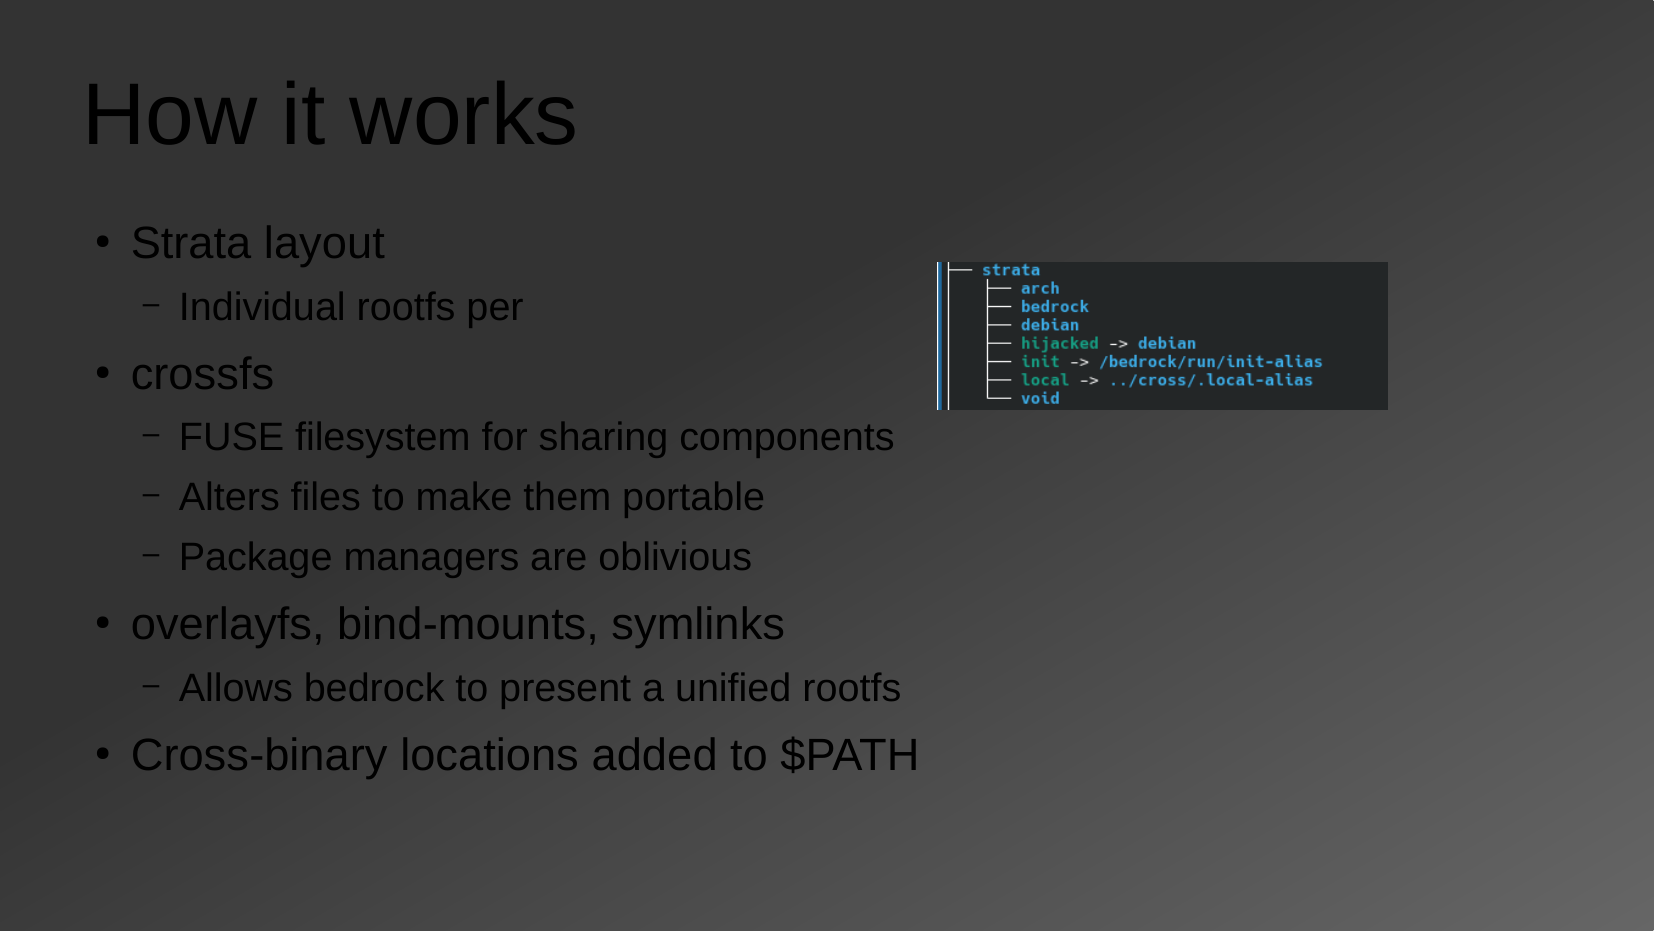

# How it works
Strata layout
Individual rootfs per
crossfs
FUSE filesystem for sharing components
Alters files to make them portable
Package managers are oblivious
overlayfs, bind-mounts, symlinks
Allows bedrock to present a unified rootfs
Cross-binary locations added to $PATH